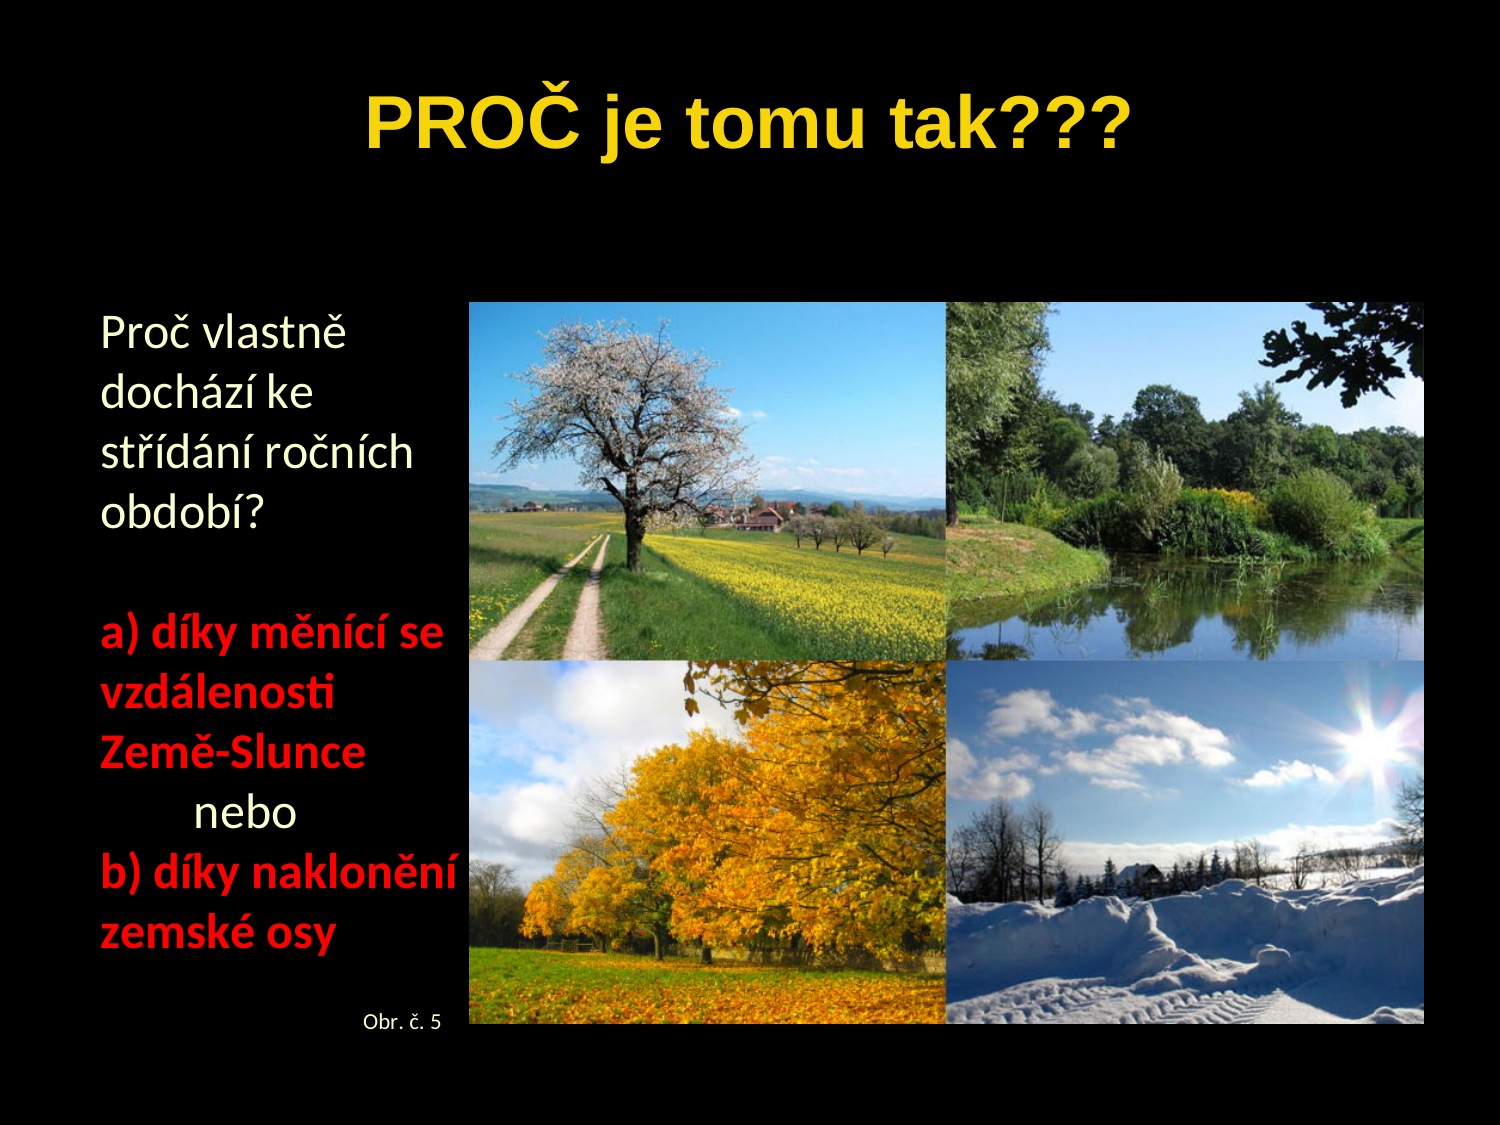

# PROČ je tomu tak???
	Proč vlastně dochází ke střídání ročních období?
	a) díky měnící se vzdálenosti
	Země-Slunce
		nebo
	b) díky naklonění zemské osy
Obr. č. 5